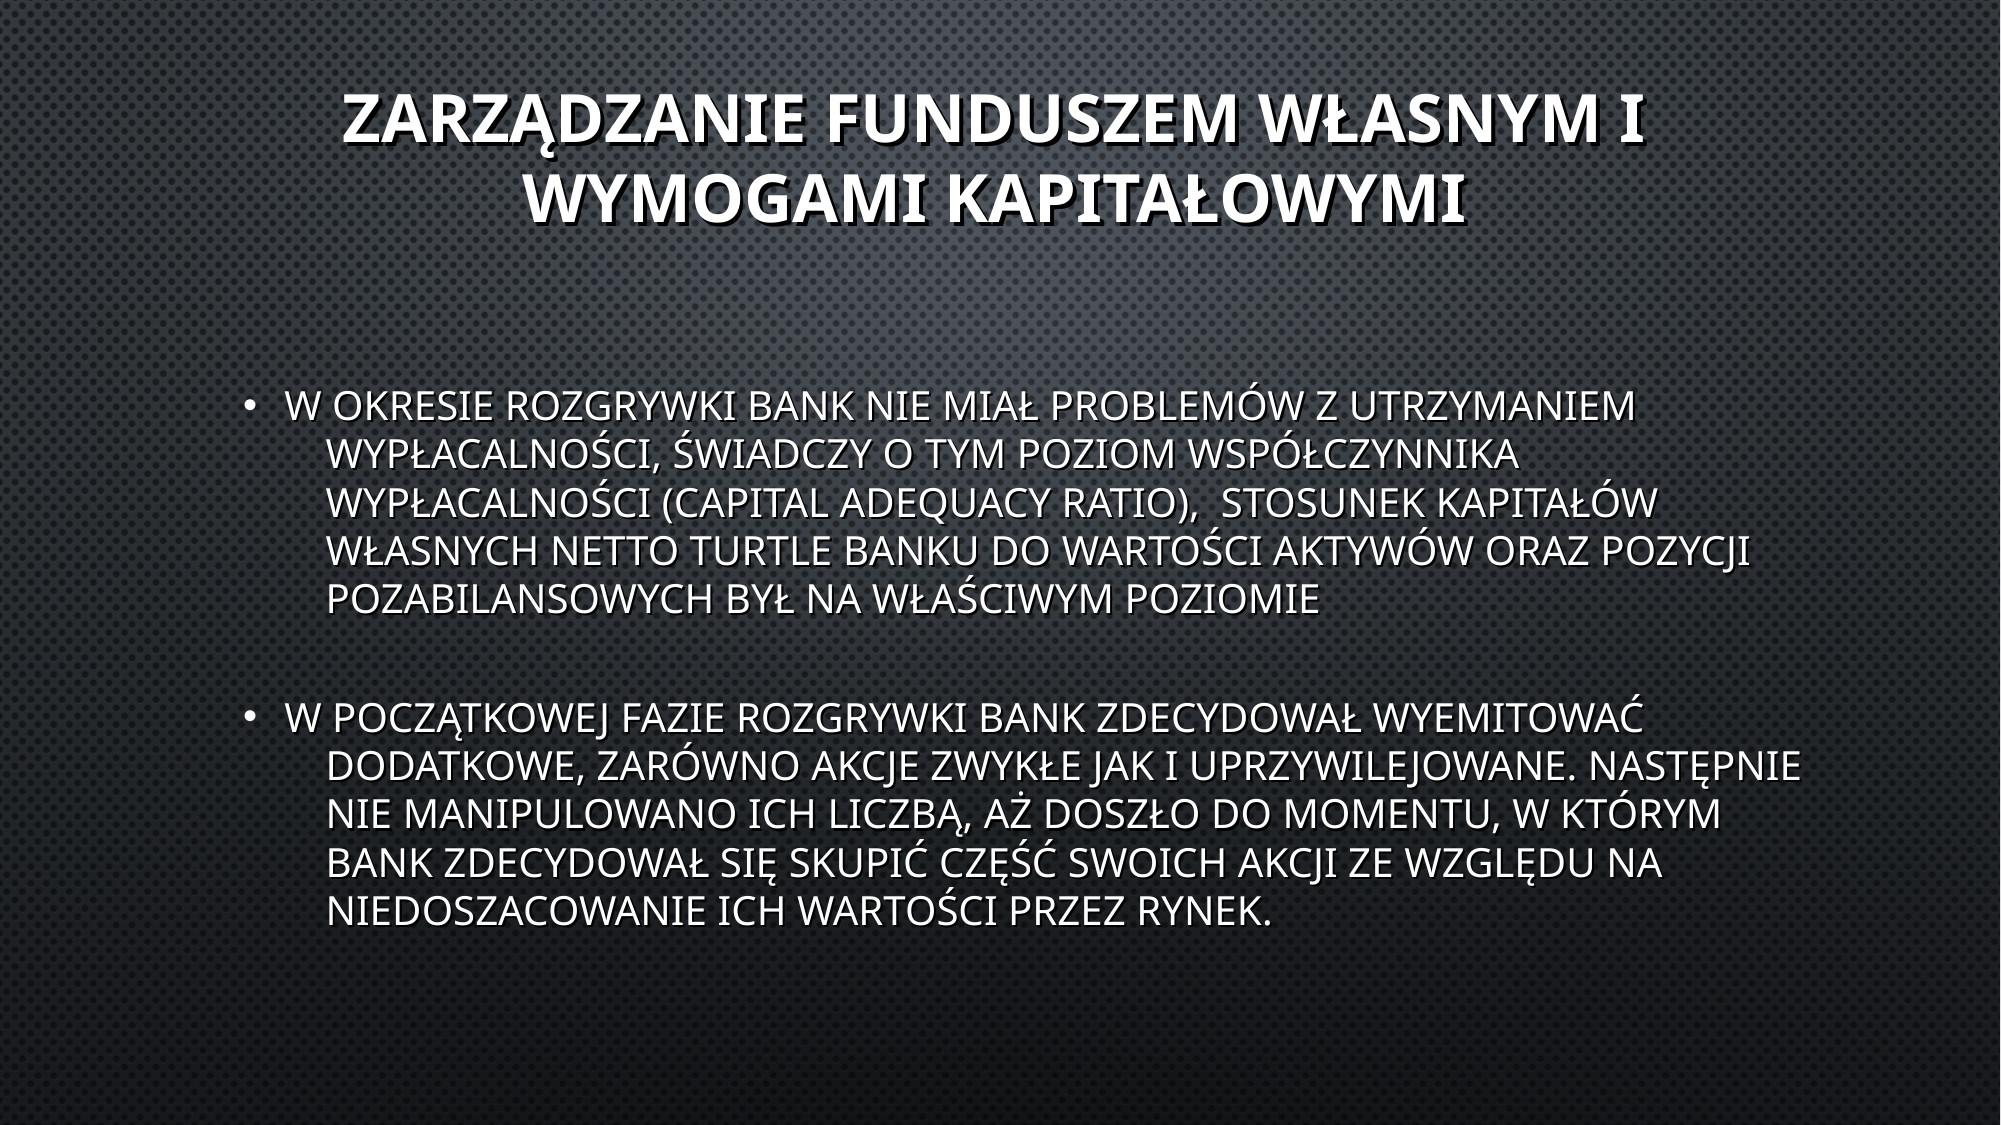

# Zarządzanie funduszem własnym i wymogami kapitałowymi
W okresie rozgrywki bank nie miał problemów z utrzymaniem wypłacalności, świadczy o tym poziom współczynnika wypłacalności (Capital adequacy ratio),  stosunek kapitałów własnych netto Turtle Banku do wartości aktywów oraz pozycji pozabilansowych był na właściwym poziomie
W początkowej fazie rozgrywki bank zdecydował wyemitować dodatkowe, zarówno akcje zwykłe jak i uprzywilejowane. Następnie nie manipulowano ich liczbą, aż doszło do momentu, w którym bank zdecydował się skupić część swoich akcji ze względu na niedoszacowanie ich wartości przez rynek.